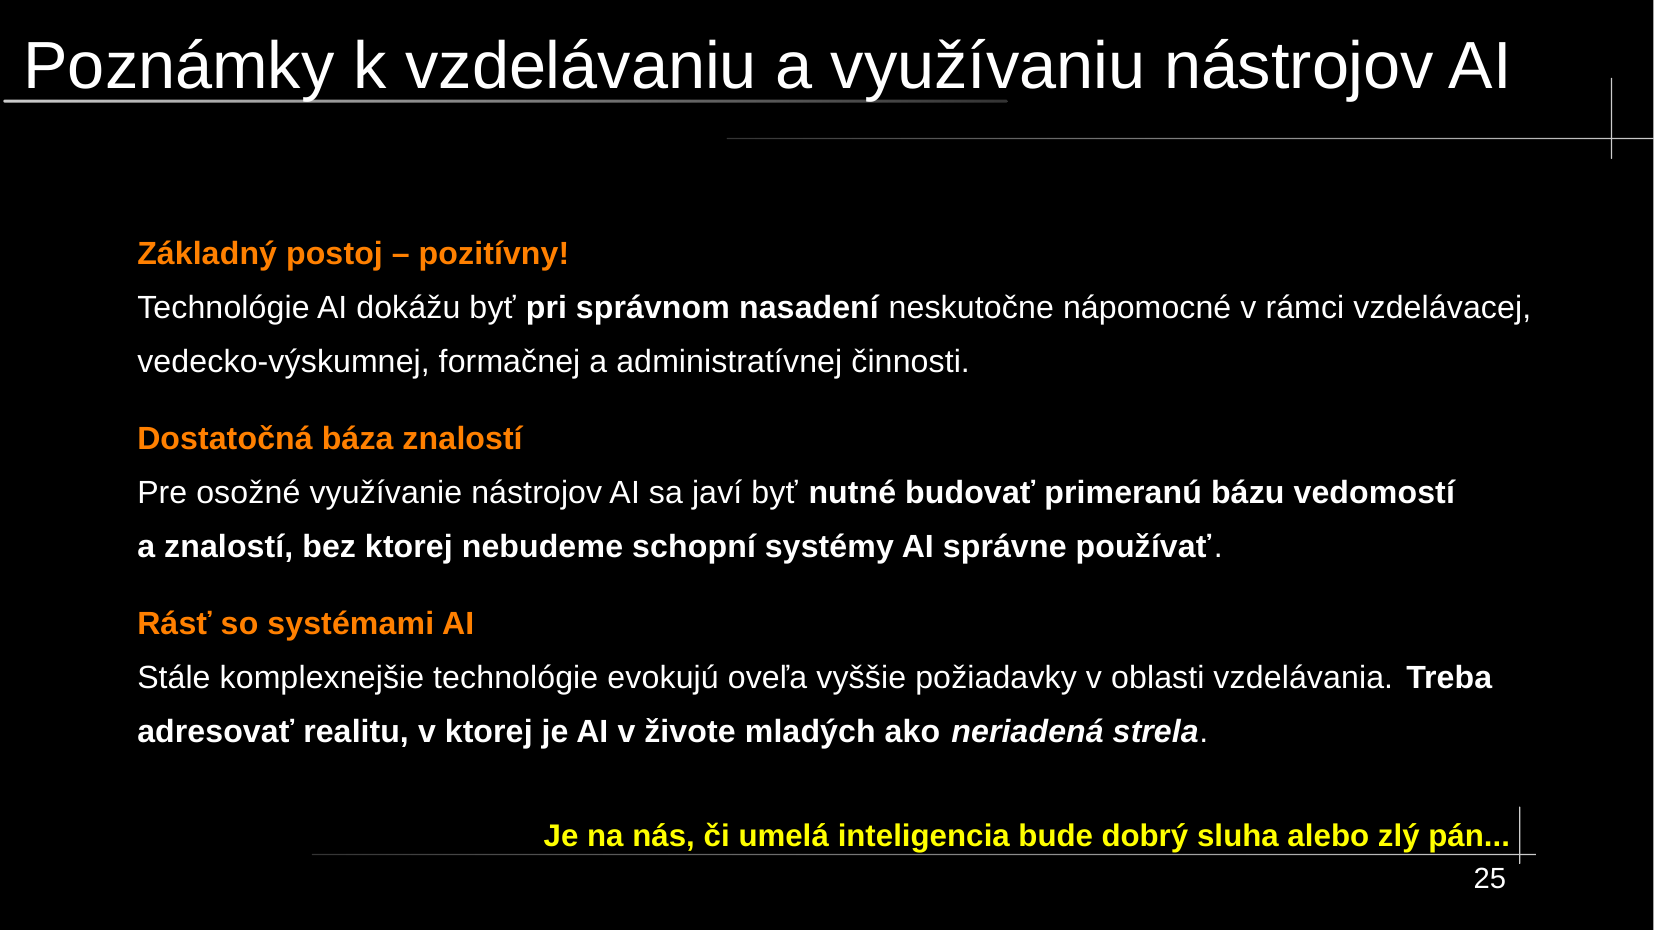

# Poznámky k vzdelávaniu a využívaniu nástrojov AI
Základný postoj – pozitívny!
Technológie AI dokážu byť pri správnom nasadení neskutočne nápomocné v rámci vzdelávacej, vedecko-výskumnej, formačnej a administratívnej činnosti.
Dostatočná báza znalostí
Pre osožné využívanie nástrojov AI sa javí byť nutné budovať primeranú bázu vedomostí a znalostí, bez ktorej nebudeme schopní systémy AI správne používať.
Rásť so systémami AI
Stále komplexnejšie technológie evokujú oveľa vyššie požiadavky v oblasti vzdelávania. Treba adresovať realitu, v ktorej je AI v živote mladých ako neriadená strela.
Je na nás, či umelá inteligencia bude dobrý sluha alebo zlý pán...
25